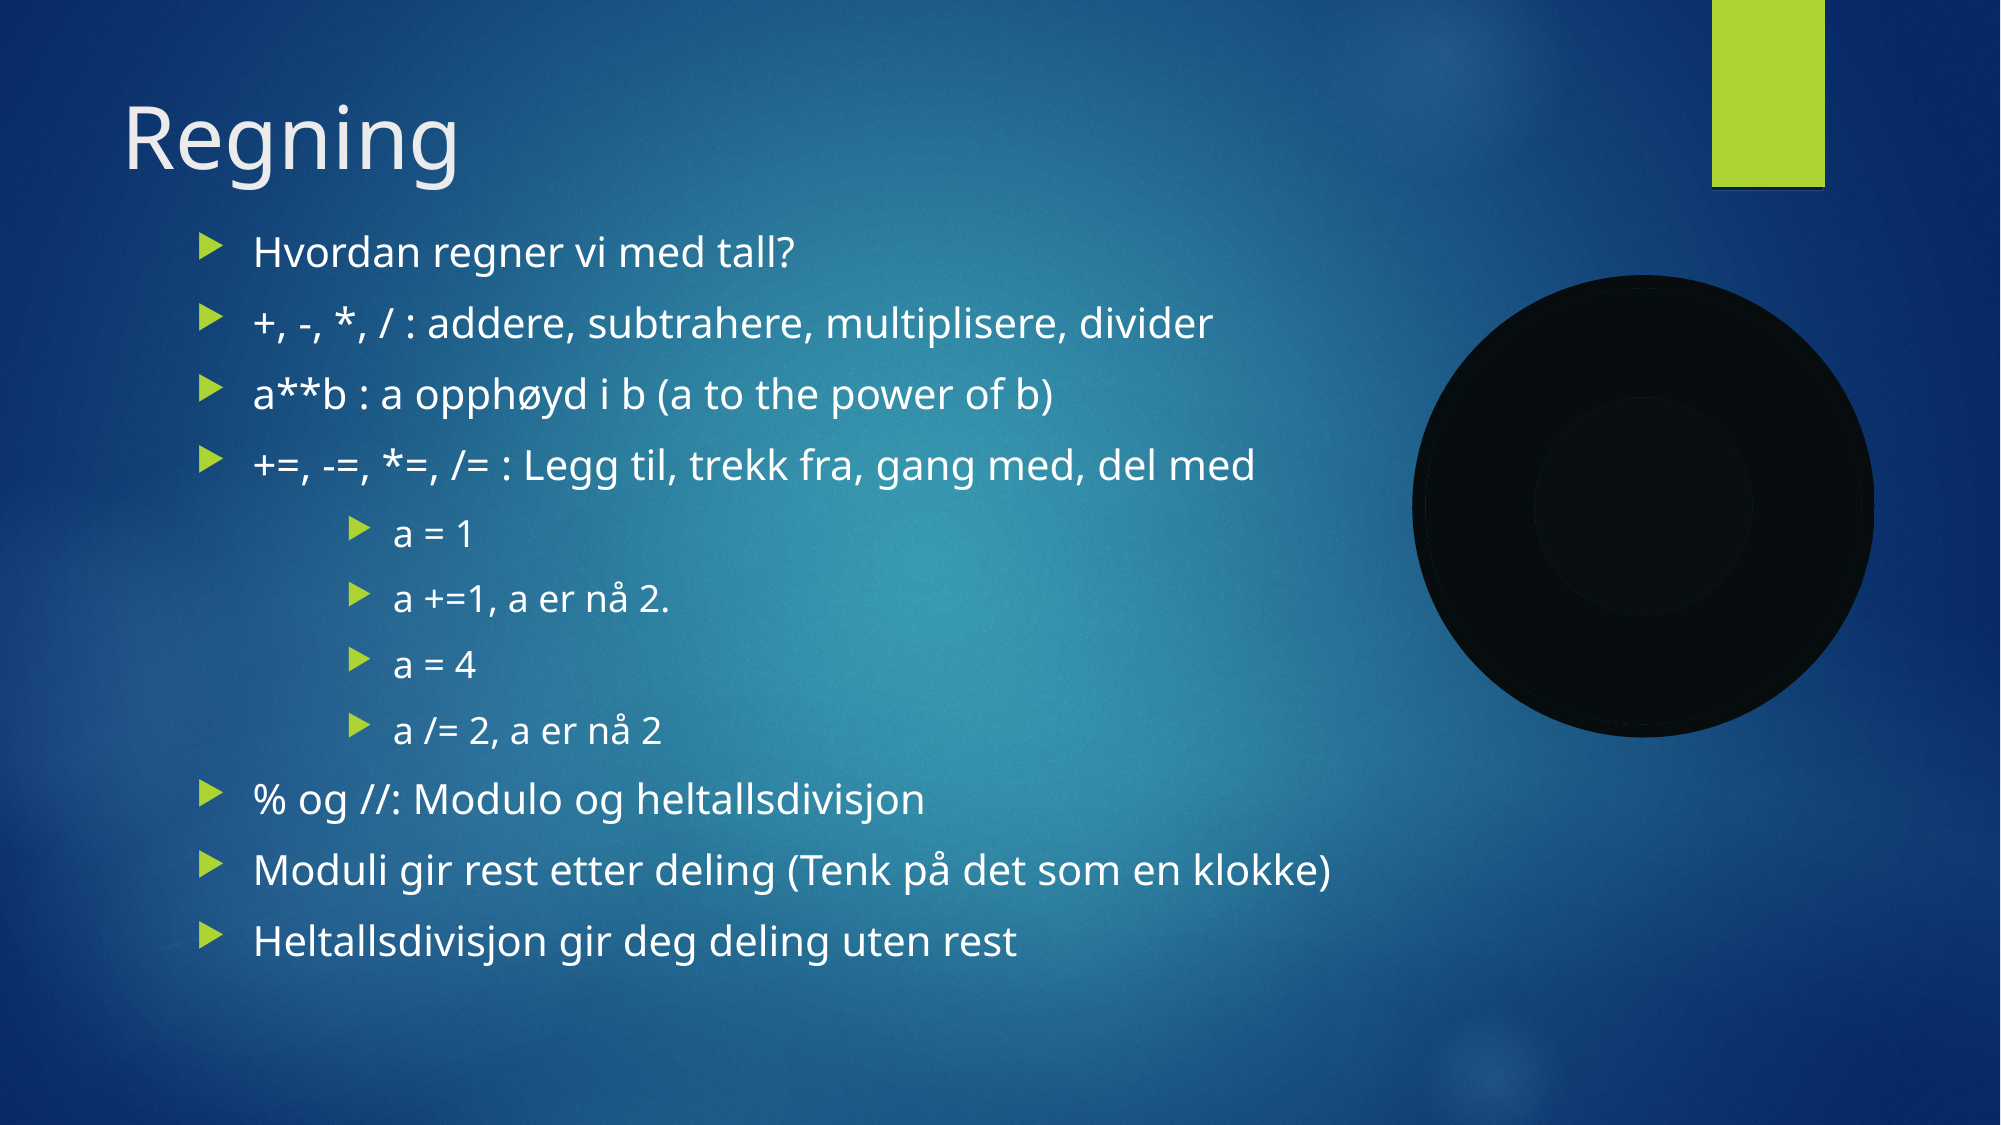

# Regning
Hvordan regner vi med tall?
+, -, *, / : addere, subtrahere, multiplisere, divider
a**b : a opphøyd i b (a to the power of b)
+=, -=, *=, /= : Legg til, trekk fra, gang med, del med
a = 1
a +=1, a er nå 2.
a = 4
a /= 2, a er nå 2
% og //: Modulo og heltallsdivisjon
Moduli gir rest etter deling (Tenk på det som en klokke)
Heltallsdivisjon gir deg deling uten rest